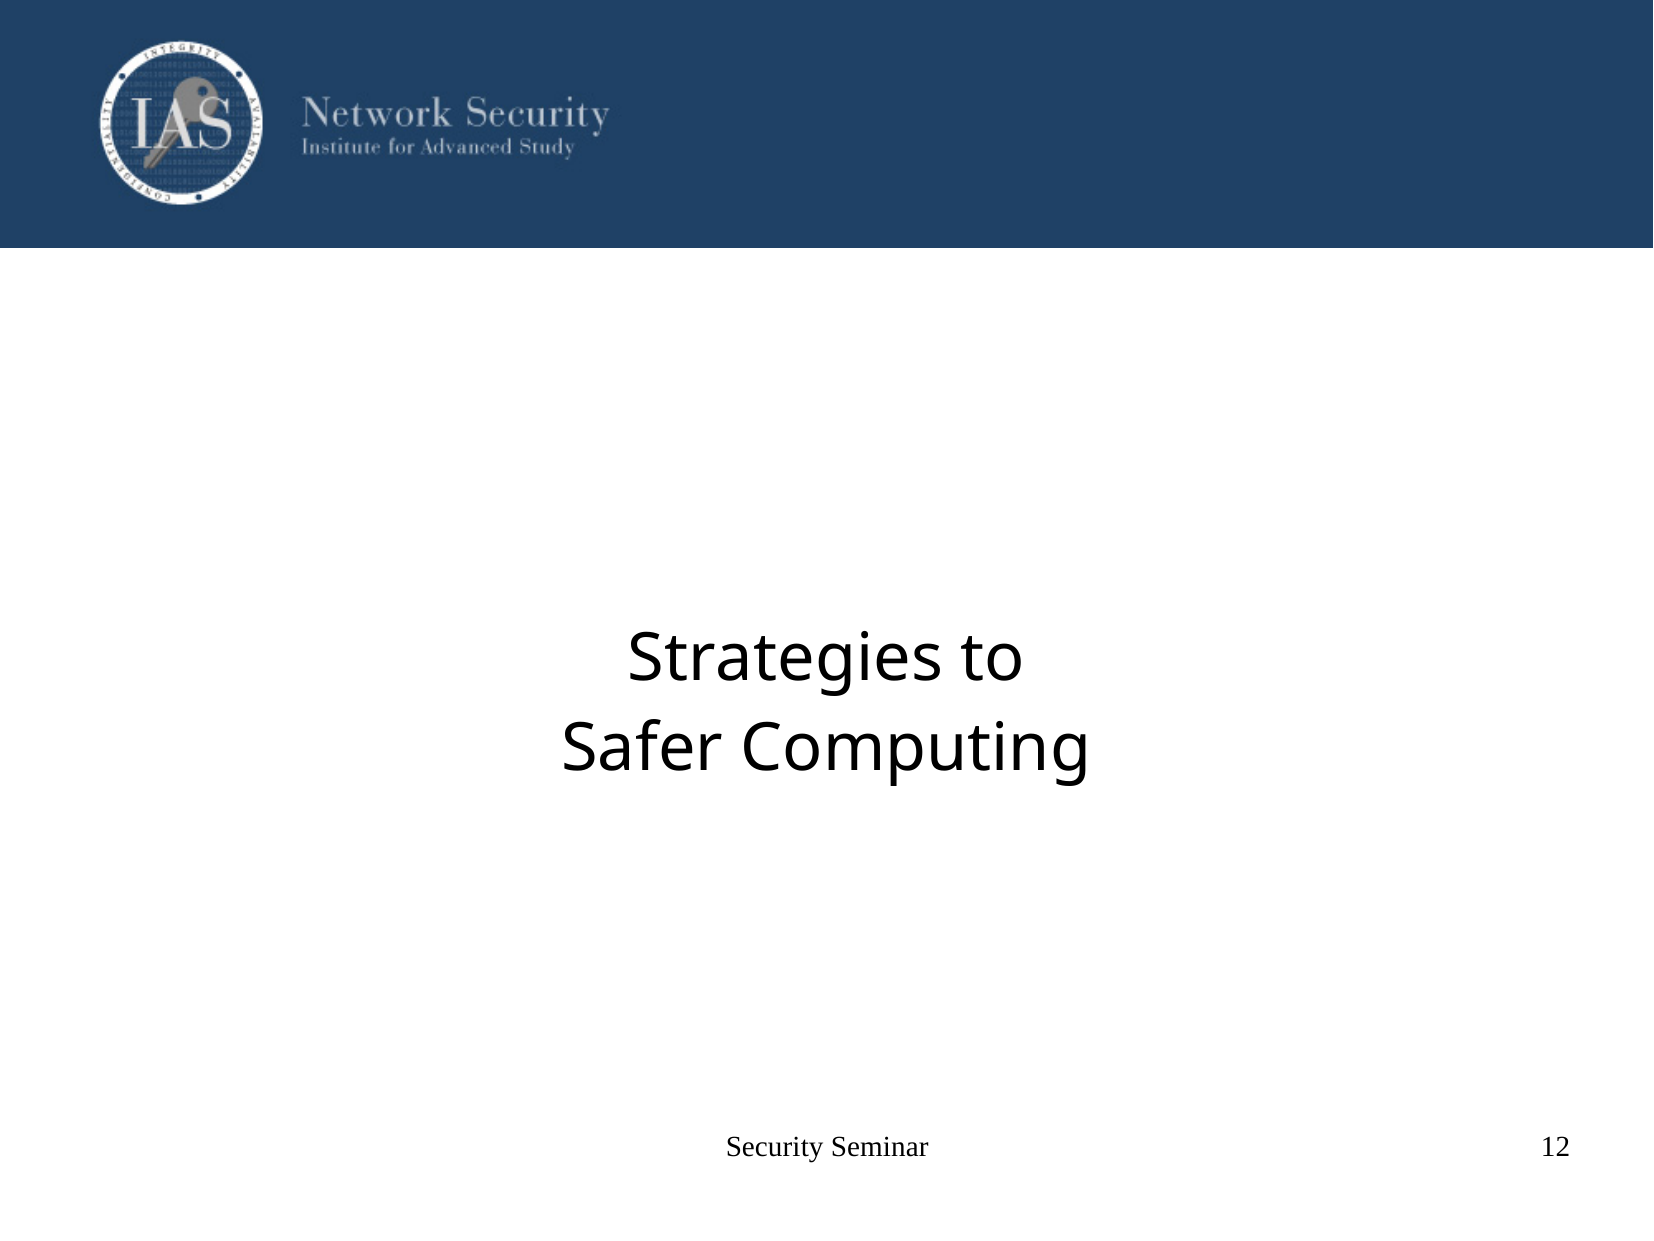

#
Strategies to
Safer Computing
Security Seminar
12